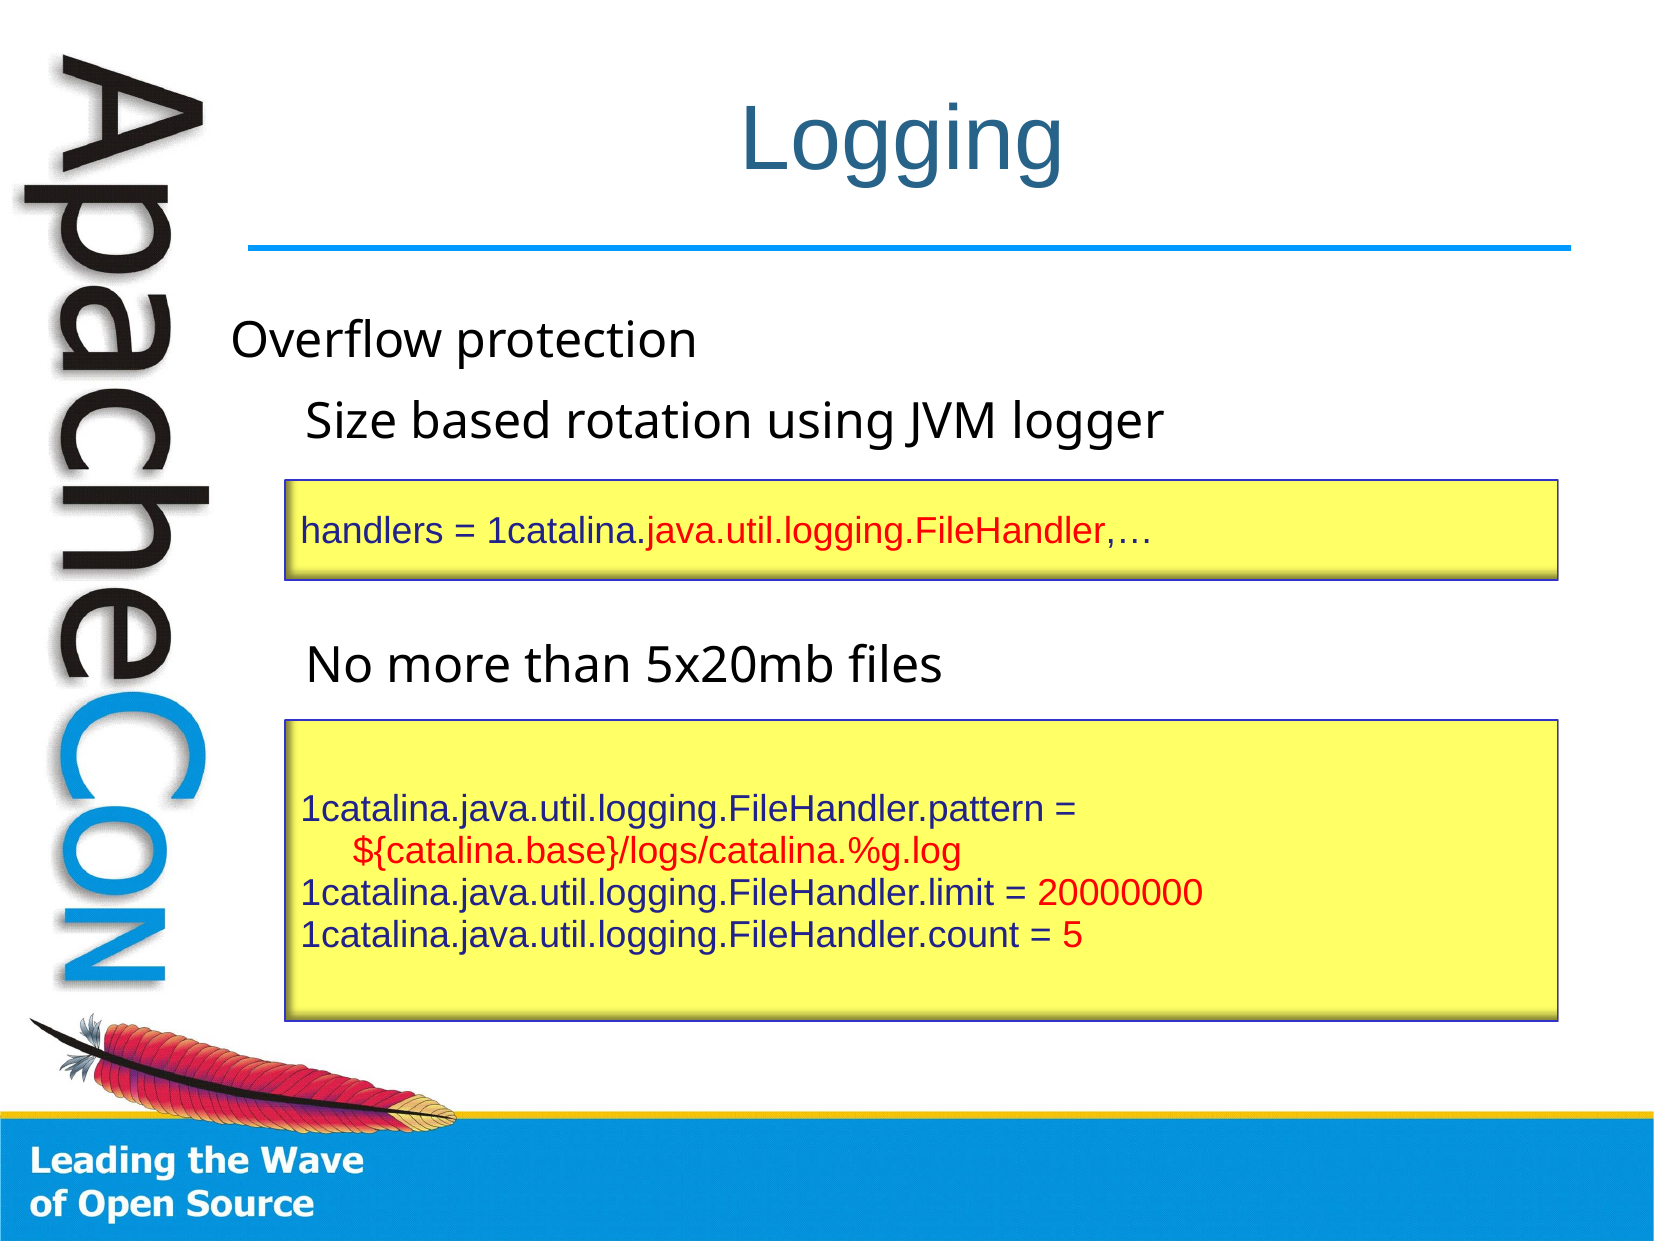

# Logging
Overflow protection
Size based rotation using JVM logger
No more than 5x20mb files
handlers = 1catalina.java.util.logging.FileHandler,…
1catalina.java.util.logging.FileHandler.pattern =
 ${catalina.base}/logs/catalina.%g.log
1catalina.java.util.logging.FileHandler.limit = 20000000
1catalina.java.util.logging.FileHandler.count = 5